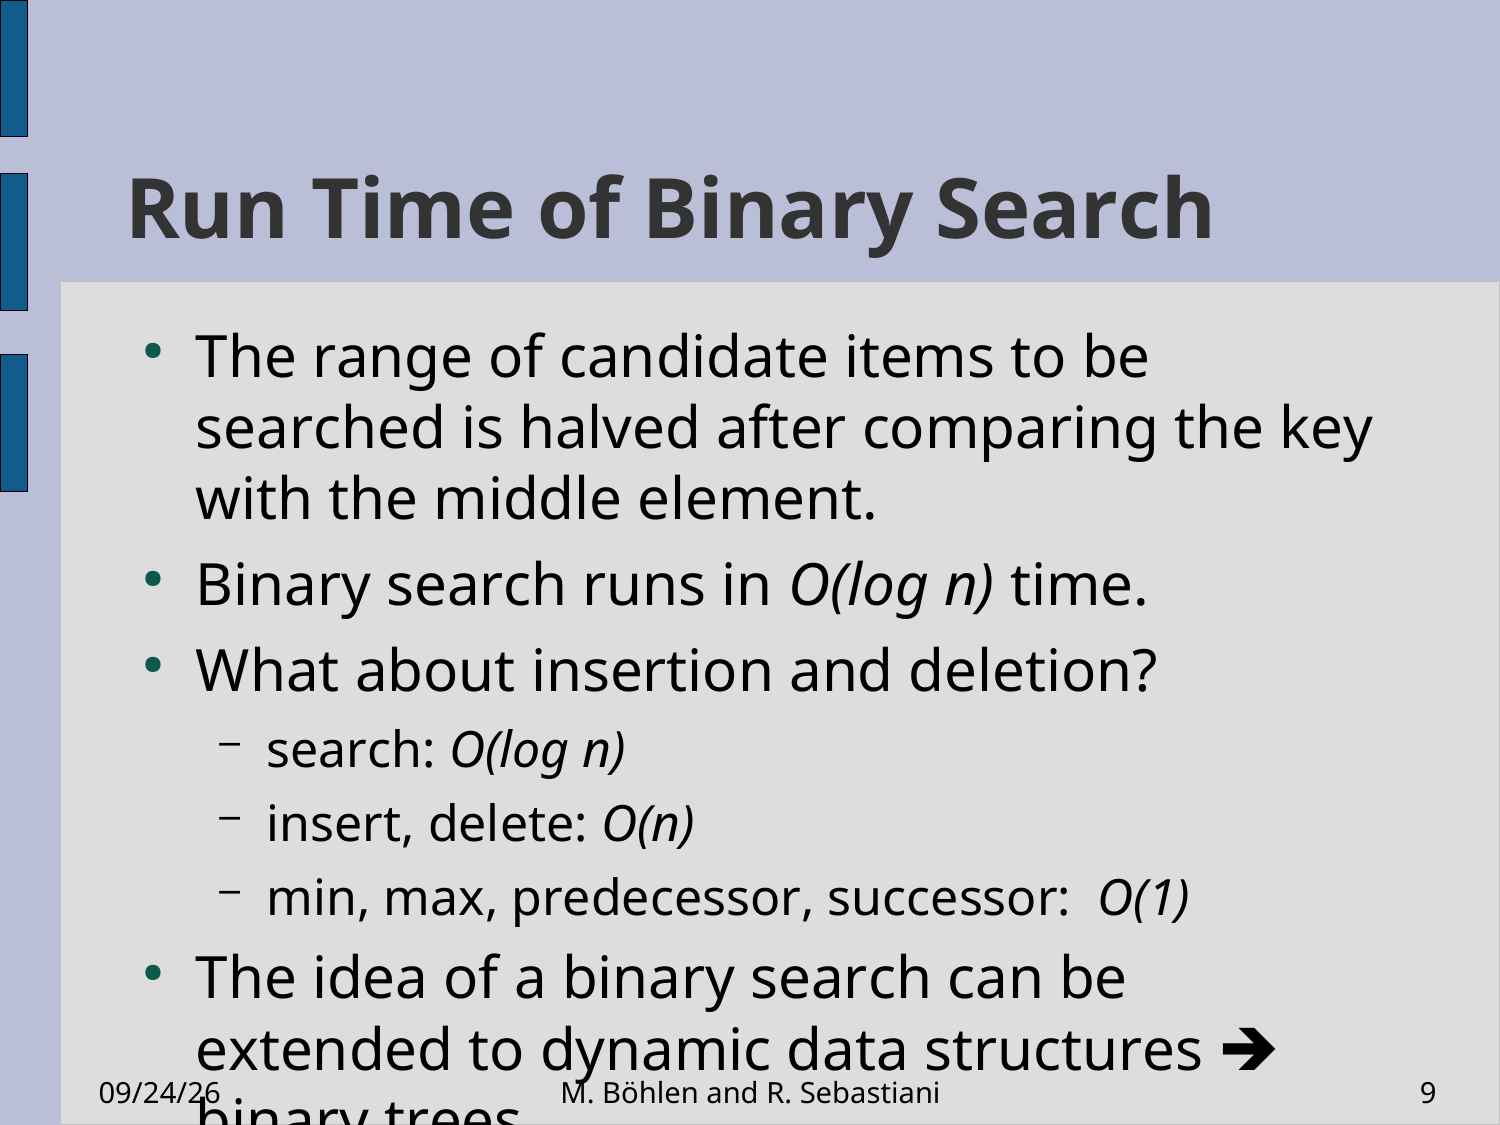

# Run Time of Binary Search
The range of candidate items to be searched is halved after comparing the key with the middle element.
Binary search runs in O(log n) time.
What about insertion and deletion?
search: O(log n)
insert, delete: O(n)
min, max, predecessor, successor: O(1)
The idea of a binary search can be extended to dynamic data structures  binary trees.
M. Böhlen and R. Sebastiani
9